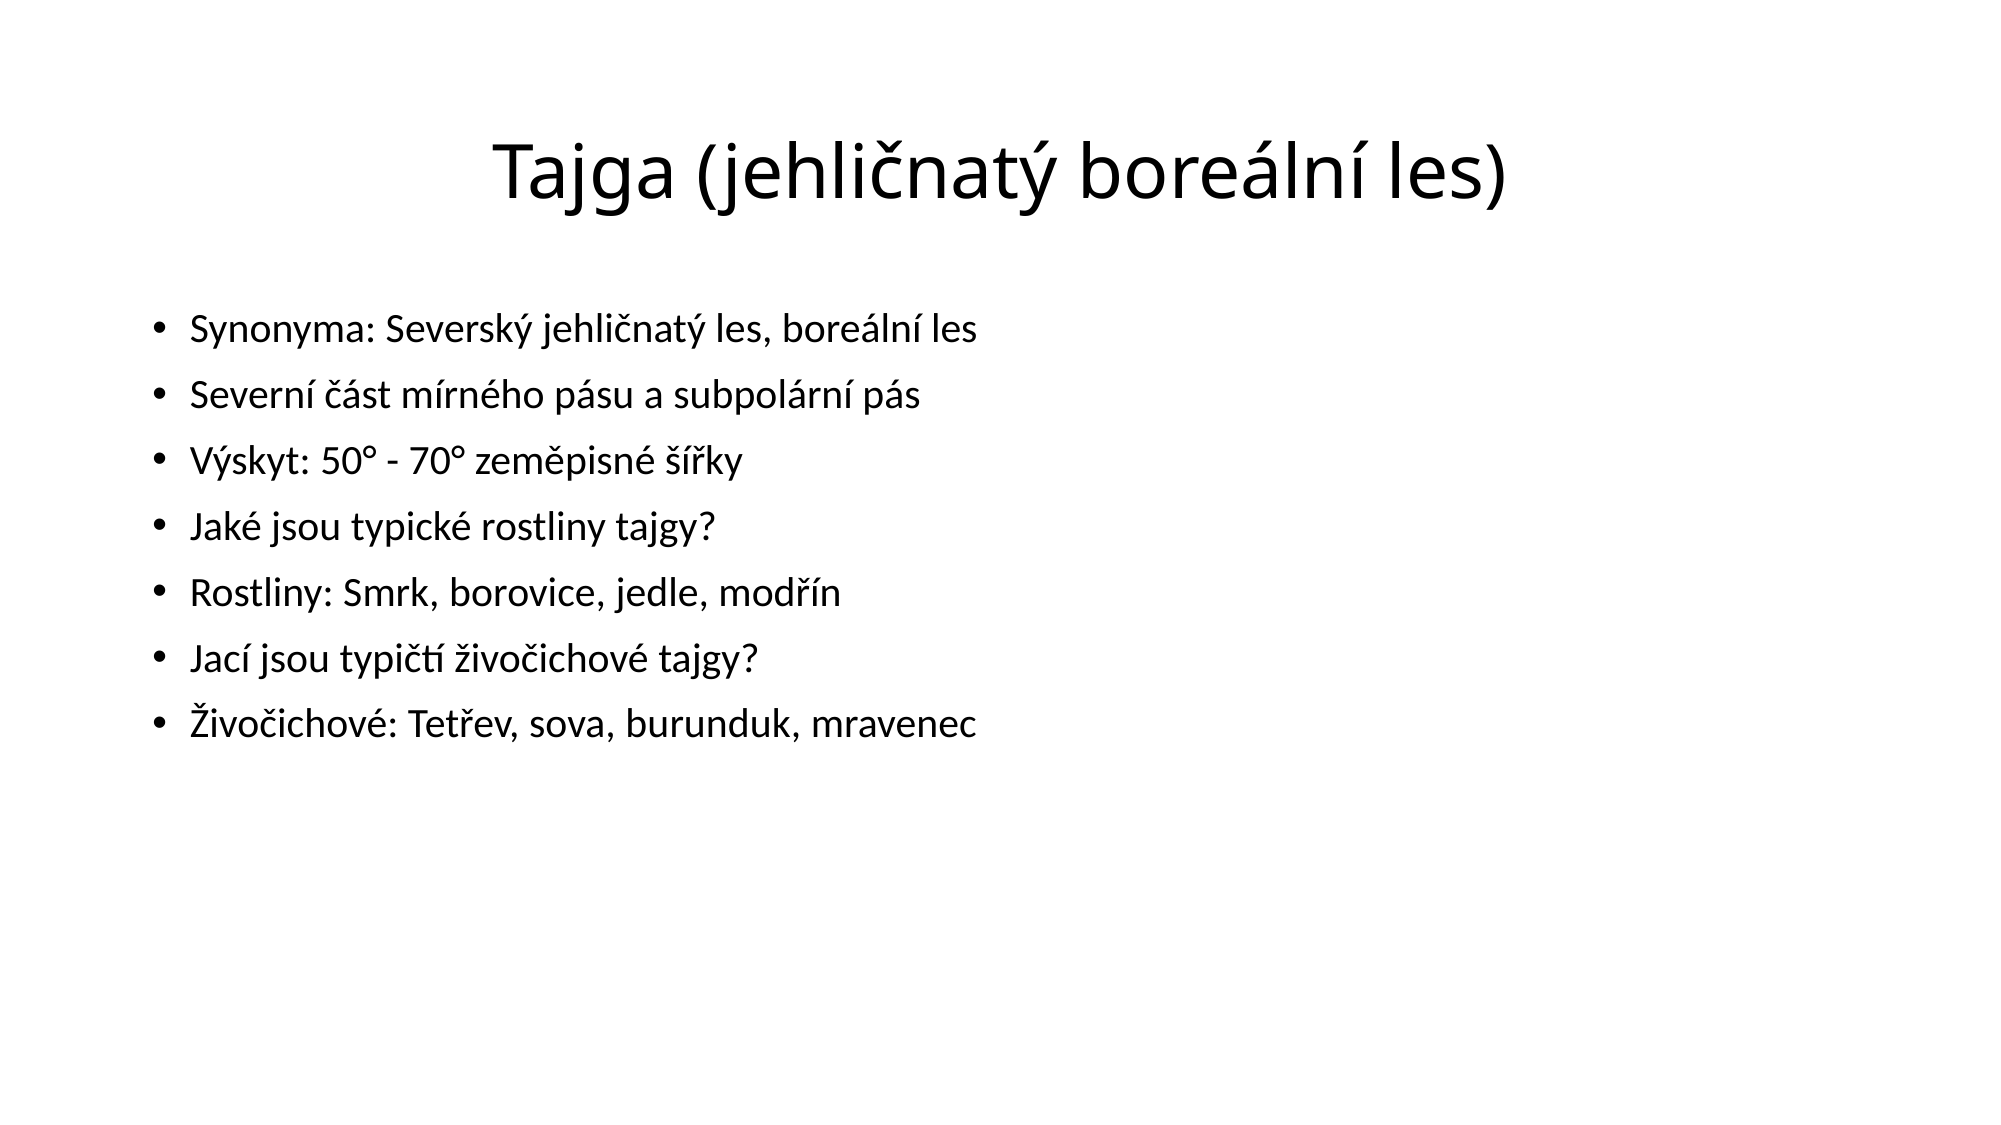

# Tajga (jehličnatý boreální les)
Synonyma: Severský jehličnatý les, boreální les
Severní část mírného pásu a subpolární pás
Výskyt: 50° - 70° zeměpisné šířky
Jaké jsou typické rostliny tajgy?
Rostliny: Smrk, borovice, jedle, modřín
Jací jsou typičtí živočichové tajgy?
Živočichové: Tetřev, sova, burunduk, mravenec